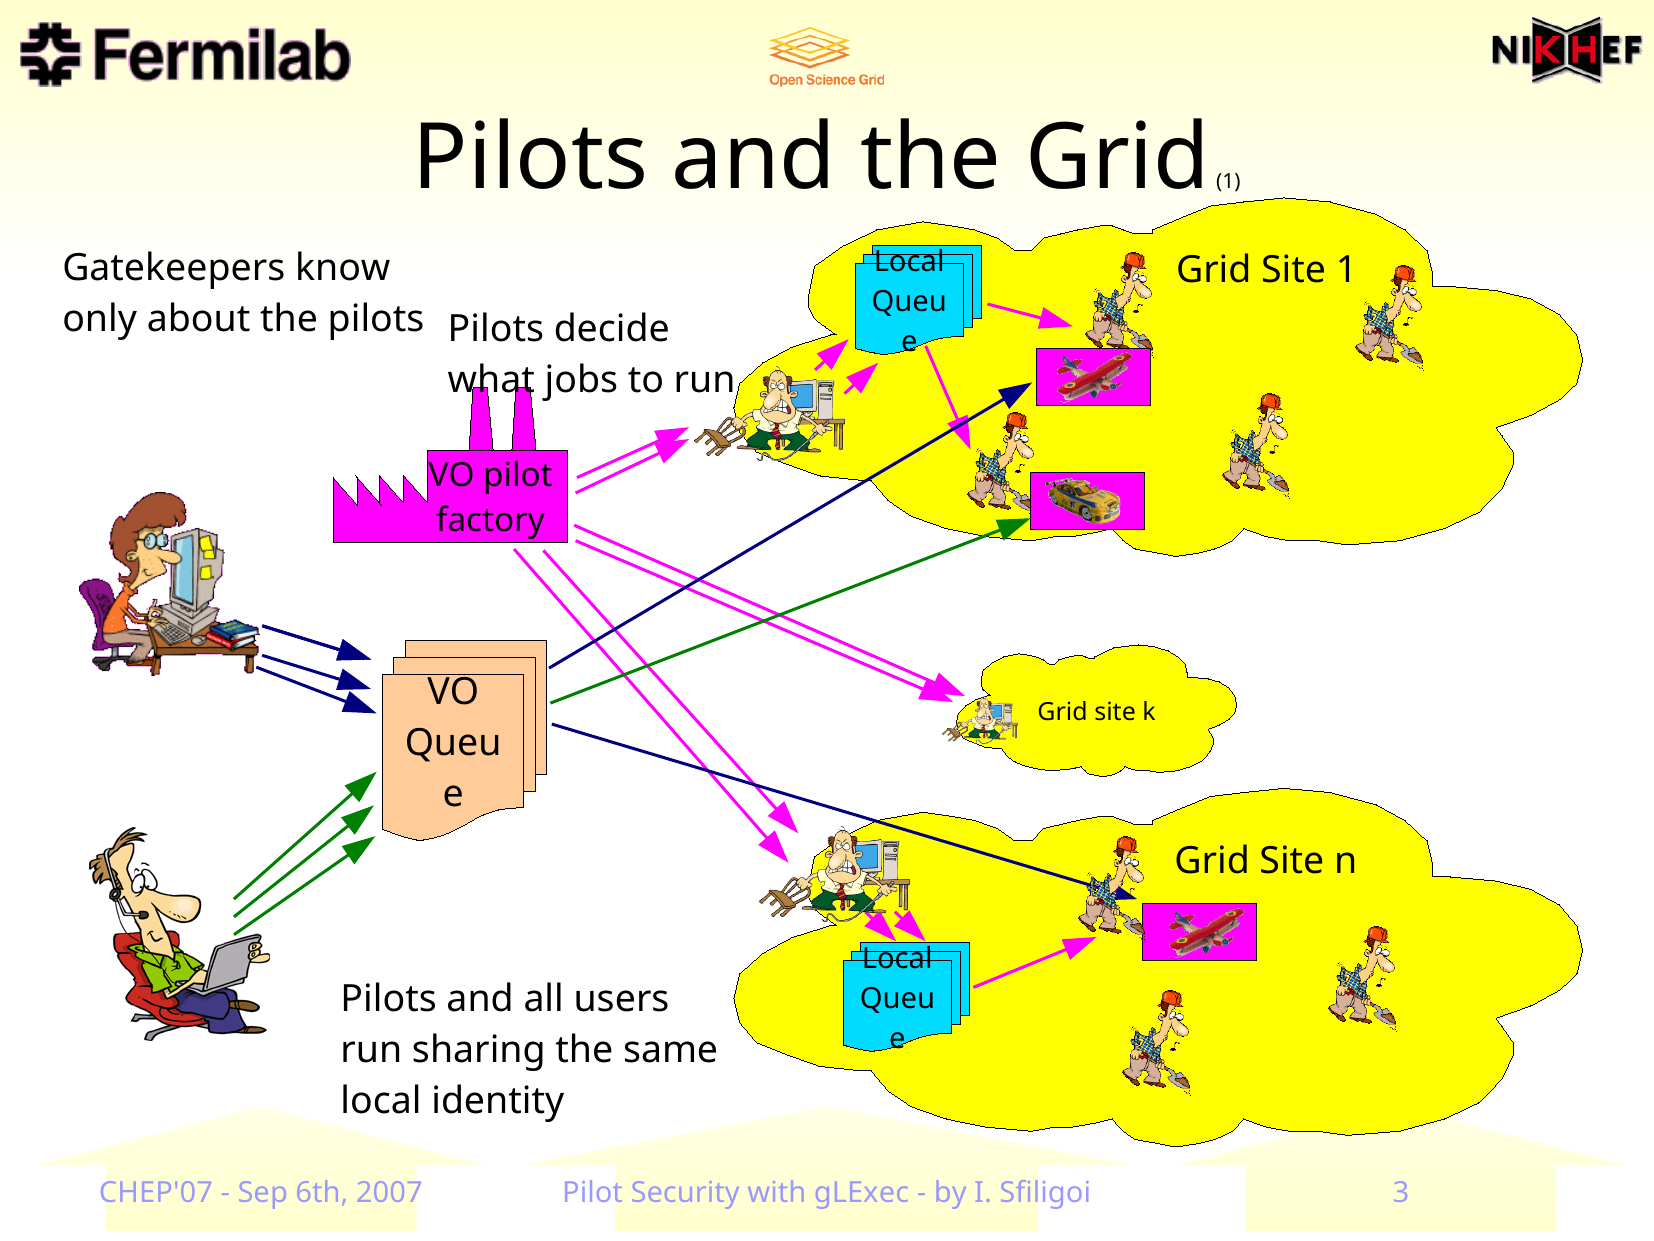

# Pilots and the Grid (1)
Grid Site 1
Gatekeepers know
only about the pilots
Local
Queue
Pilots decide
what jobs to run
VO pilot
factory
VO
Queue
Grid site k
Grid Site n
Local
Queue
Pilots and all users
run sharing the same
local identity
CHEP'07 - Sep 6th, 2007
Pilot Security with gLExec - by I. Sfiligoi
3